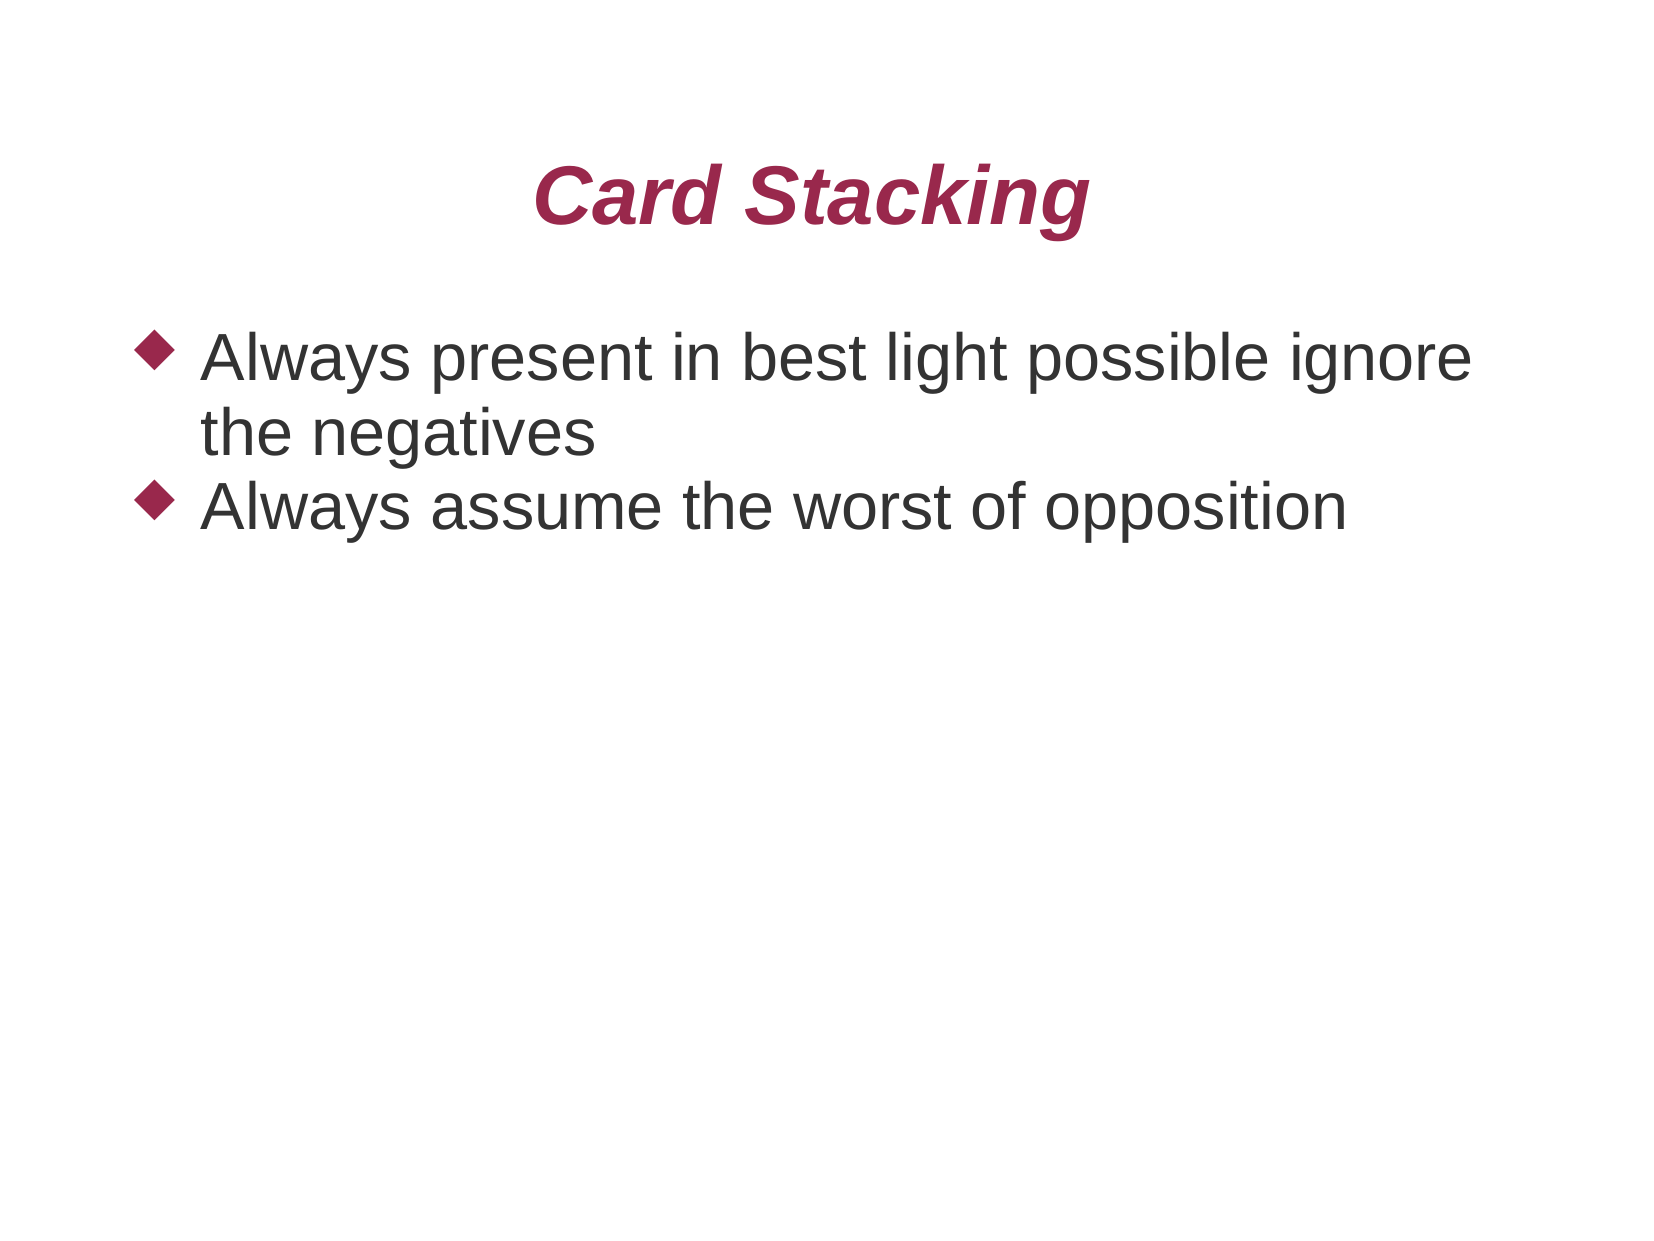

# Card Stacking
Always present in best light possible ignore the negatives
Always assume the worst of opposition